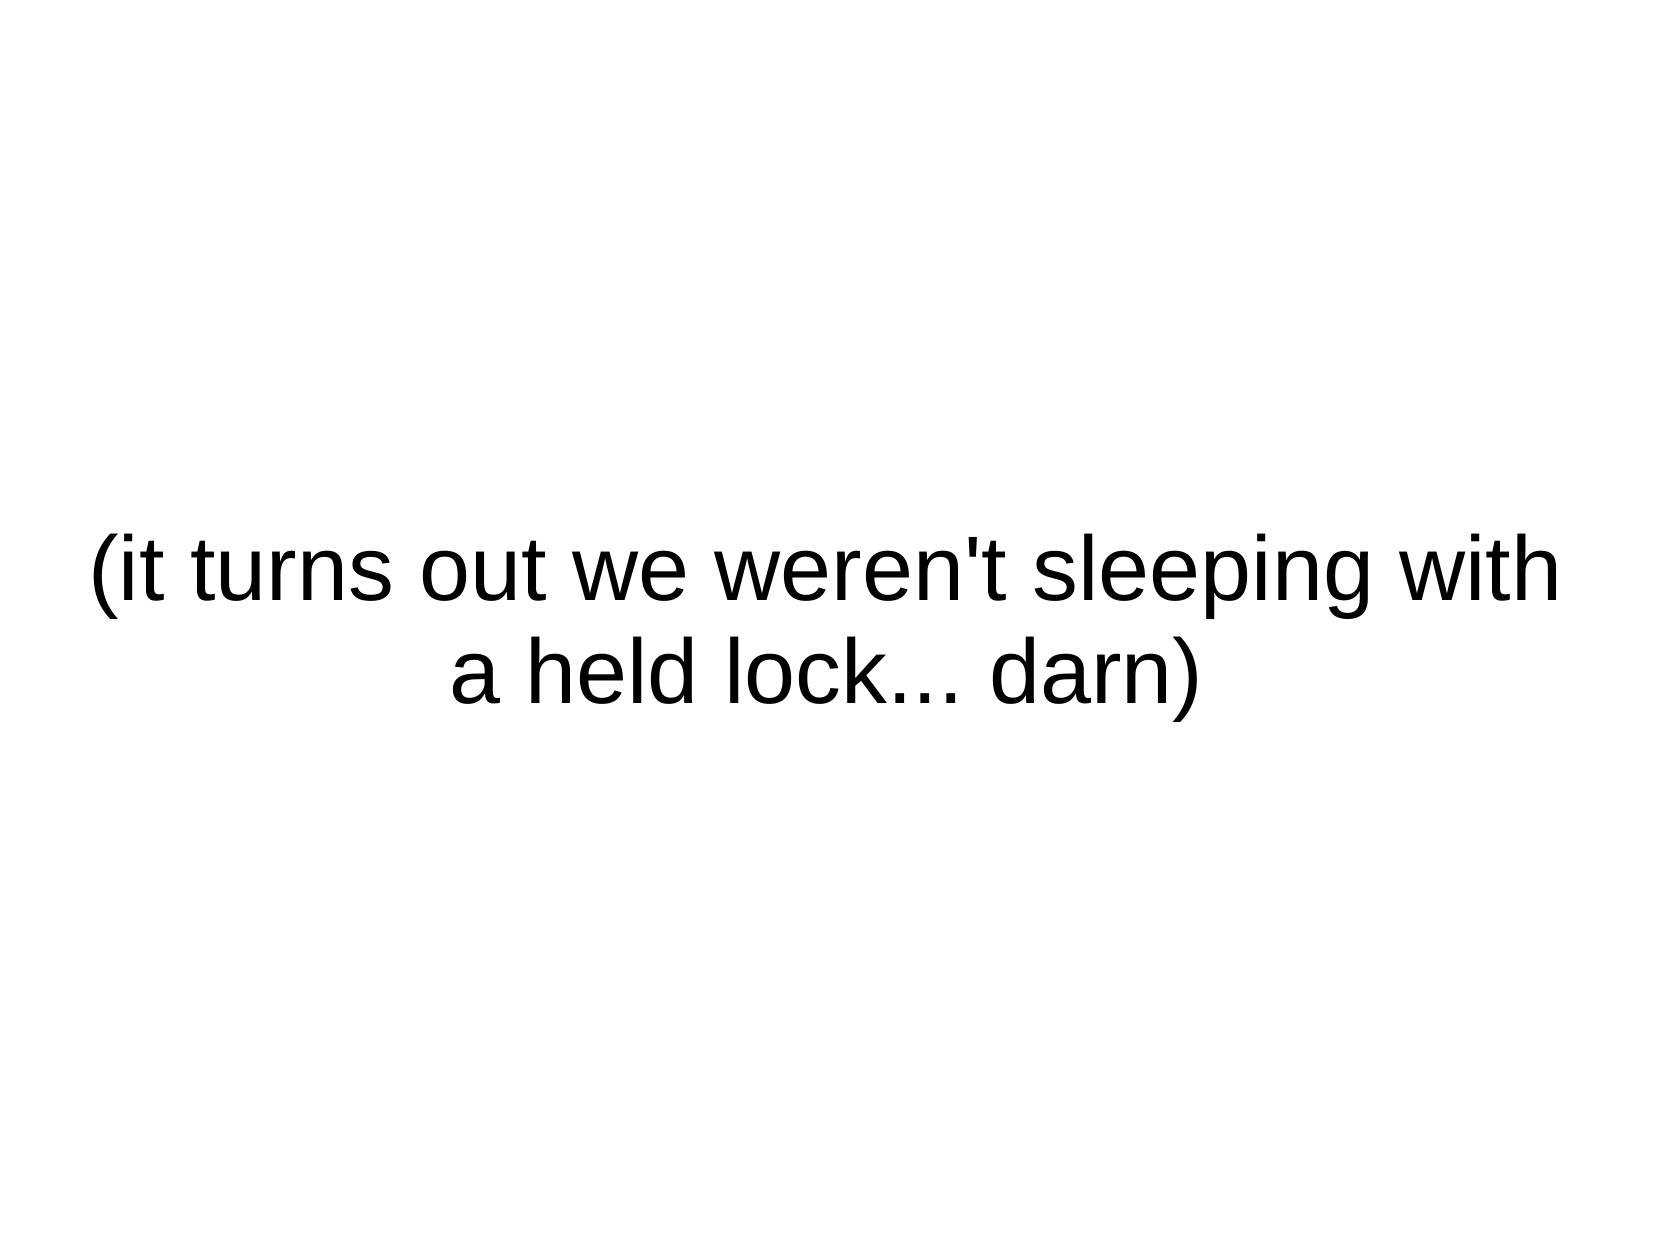

# (it turns out we weren't sleeping with a held lock... darn)